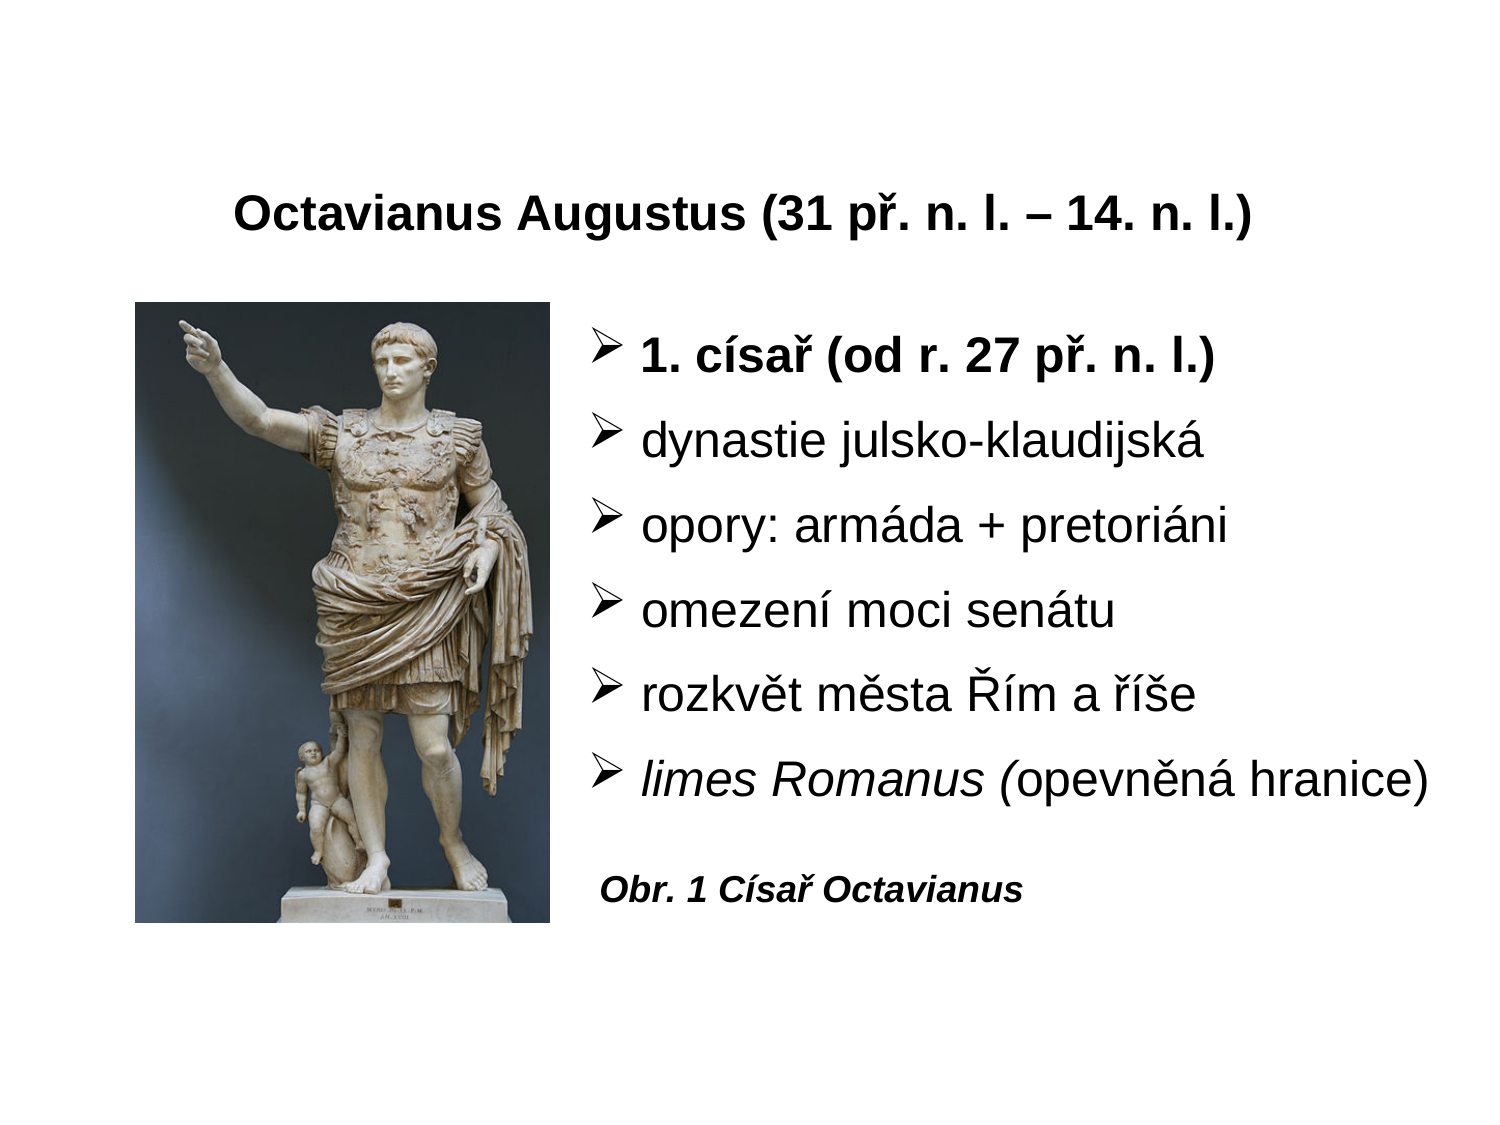

Octavianus Augustus (31 př. n. l. – 14. n. l.)
 1. císař (od r. 27 př. n. l.)
 dynastie julsko-klaudijská
 opory: armáda + pretoriáni
 omezení moci senátu
 rozkvět města Řím a říše
 limes Romanus (opevněná hranice)
Obr. 1 Císař Octavianus